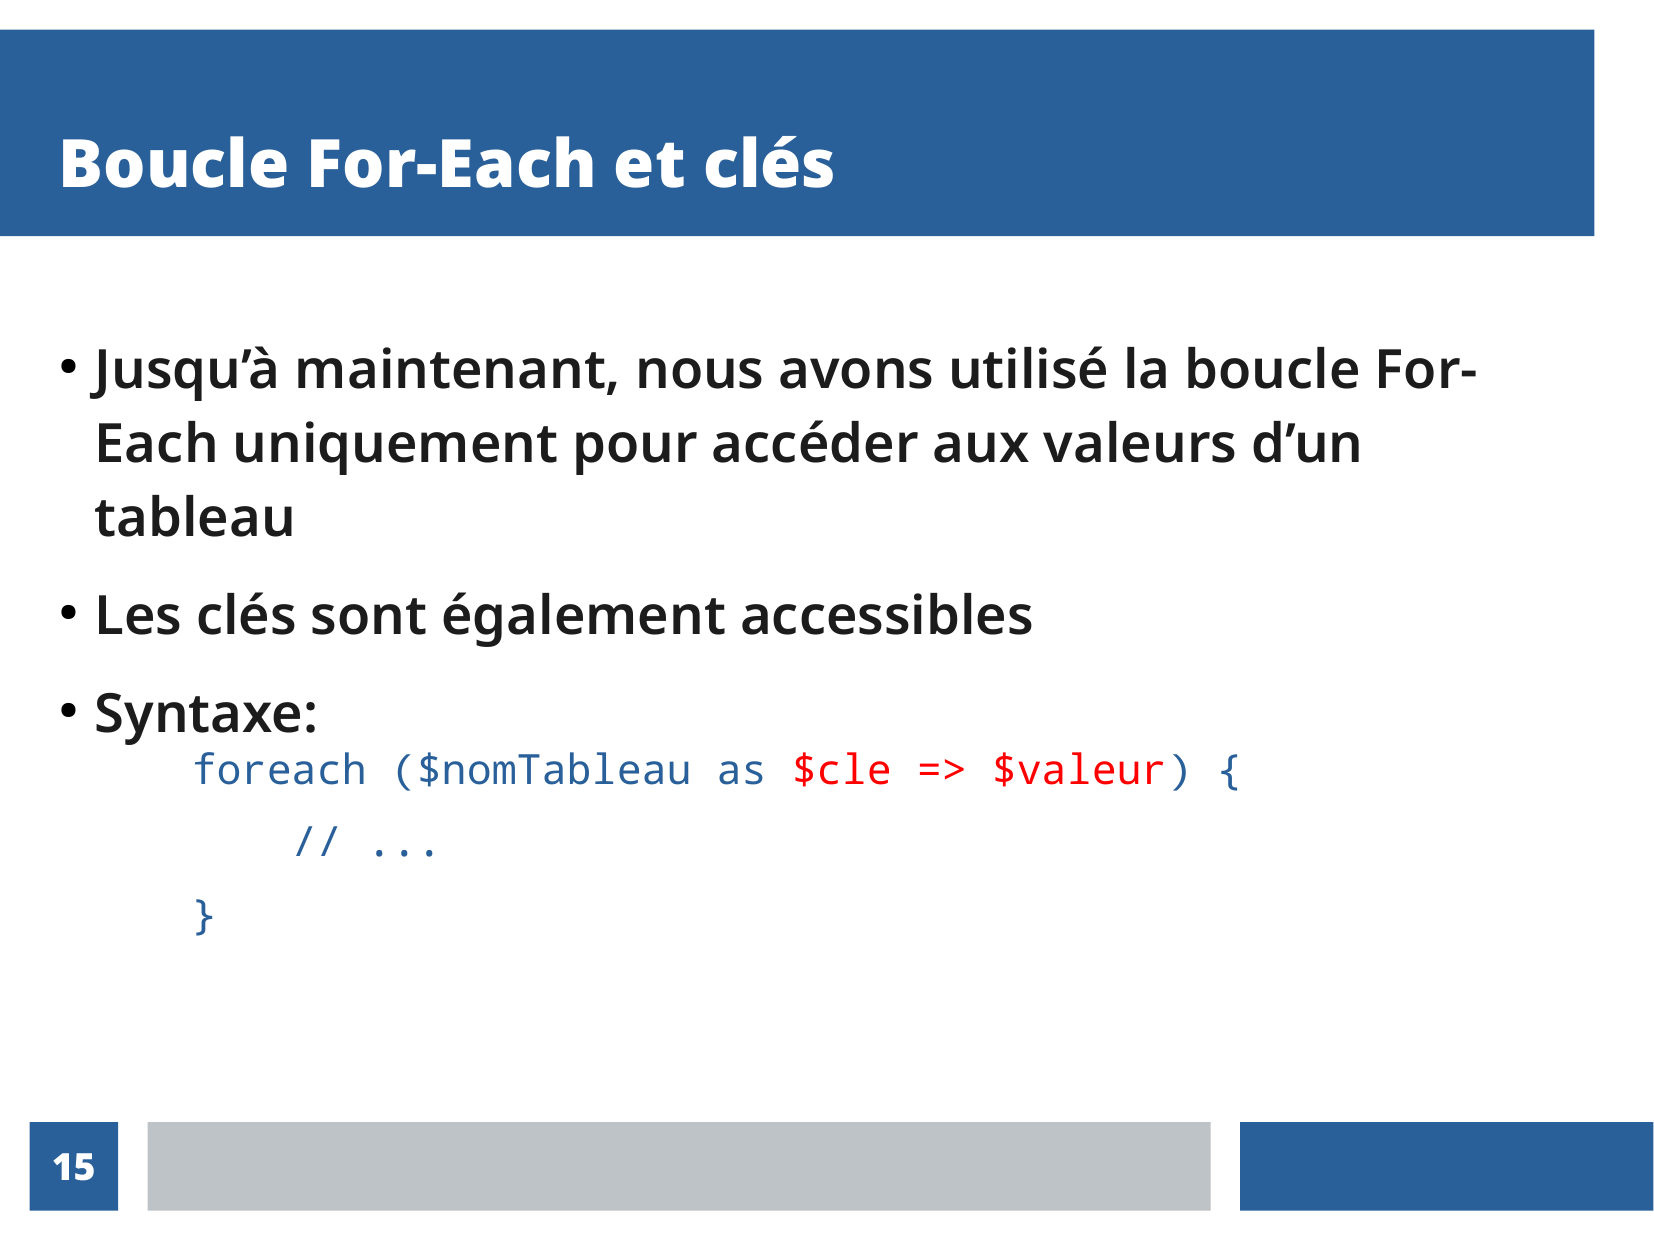

# Boucle For-Each et clés
Jusqu’à maintenant, nous avons utilisé la boucle For-Each uniquement pour accéder aux valeurs d’un tableau
Les clés sont également accessibles
Syntaxe:
foreach ($nomTableau as $cle => $valeur) {
 // ...
}
15